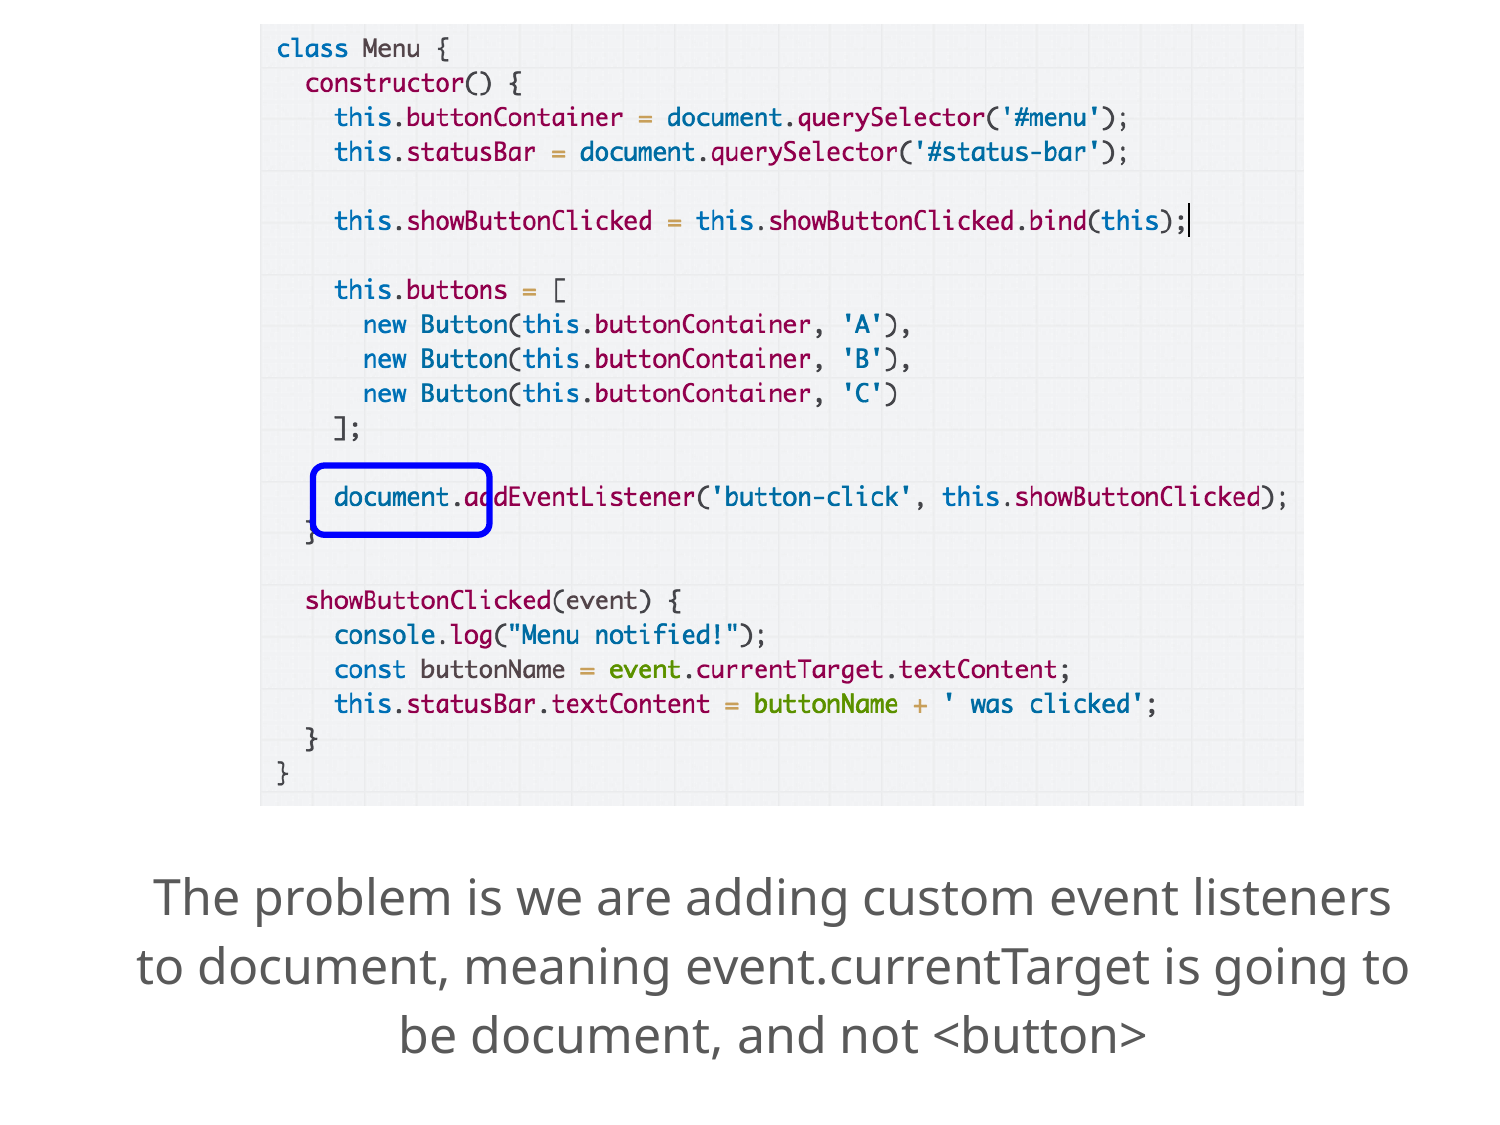

# The problem is we are adding custom event listeners to document, meaning event.currentTarget is going to be document, and not <button>